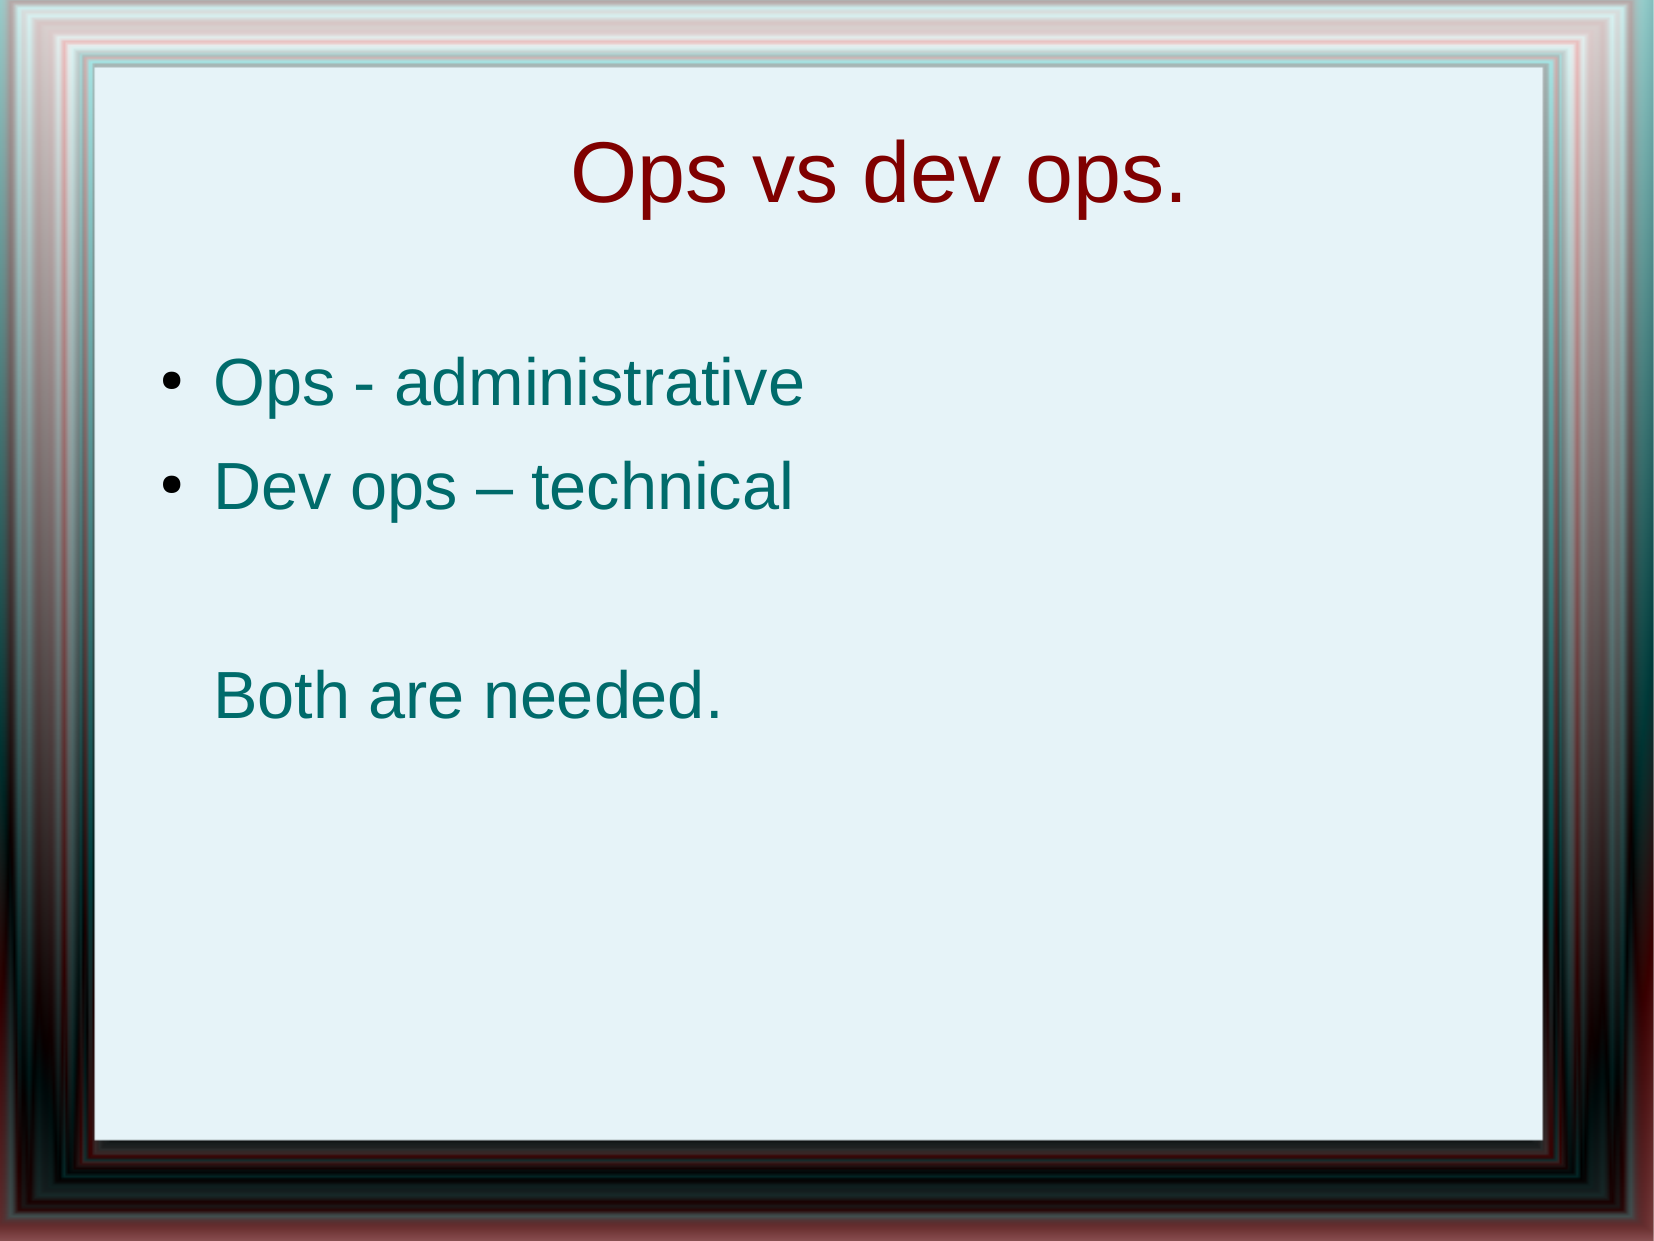

# Ops vs dev ops.
Ops - administrative
Dev ops – technical
Both are needed.